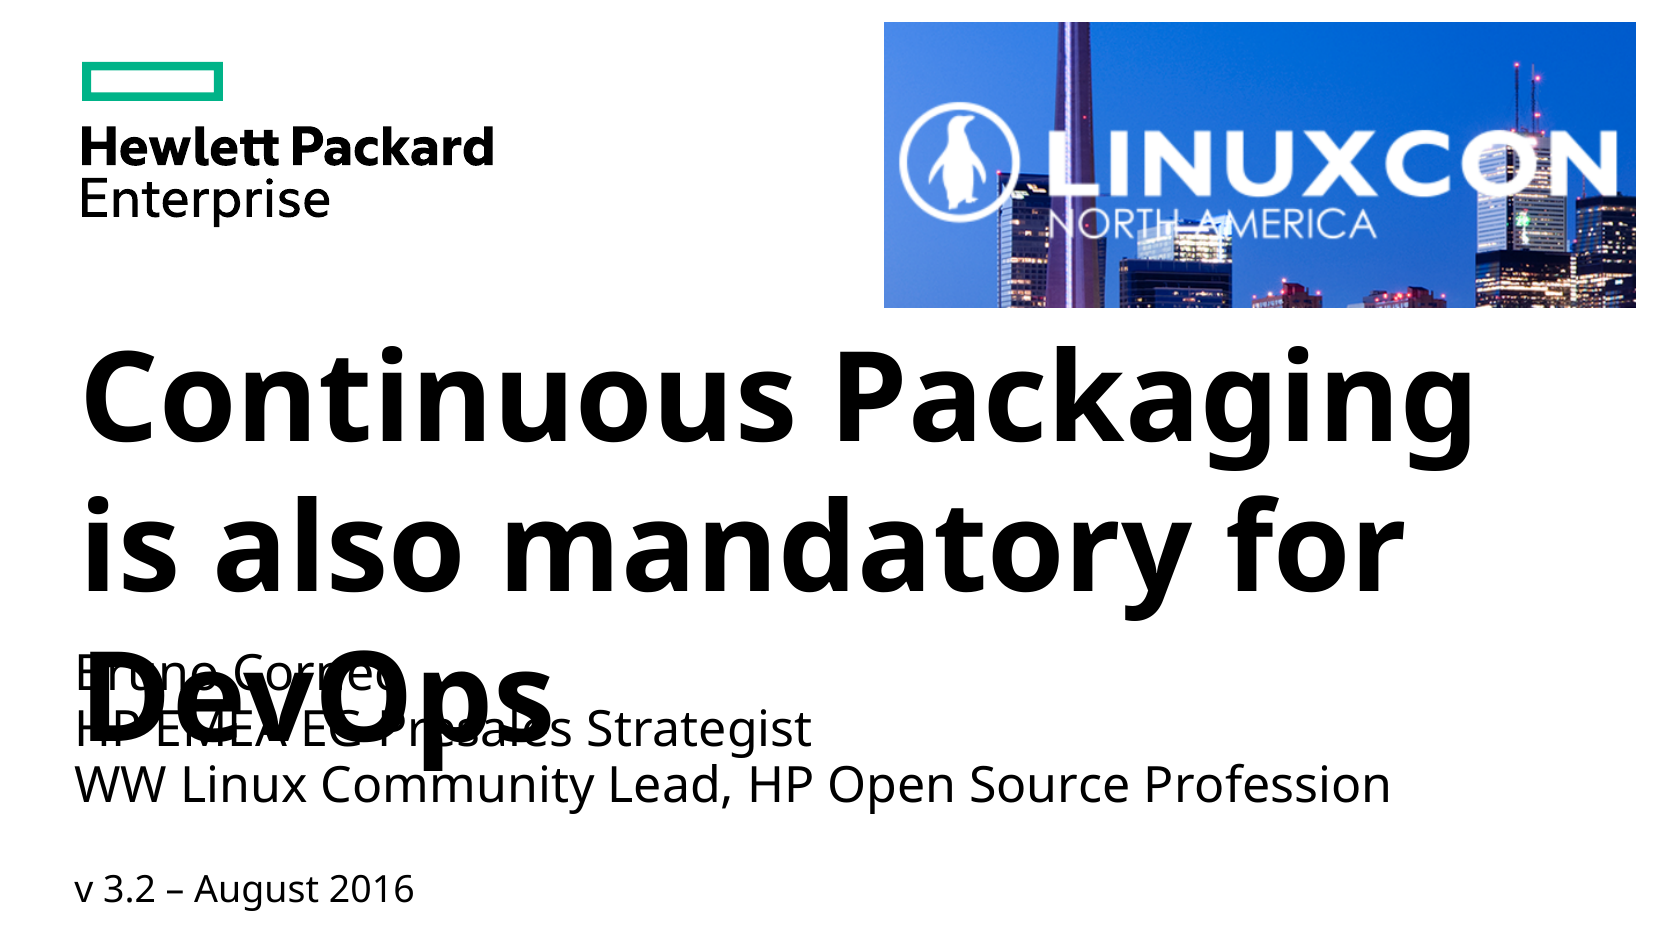

# Continuous Packaging is also mandatory for DevOps
Bruno Cornec
HP EMEA EG Presales Strategist
WW Linux Community Lead, HP Open Source Profession
v 3.2 – August 2016